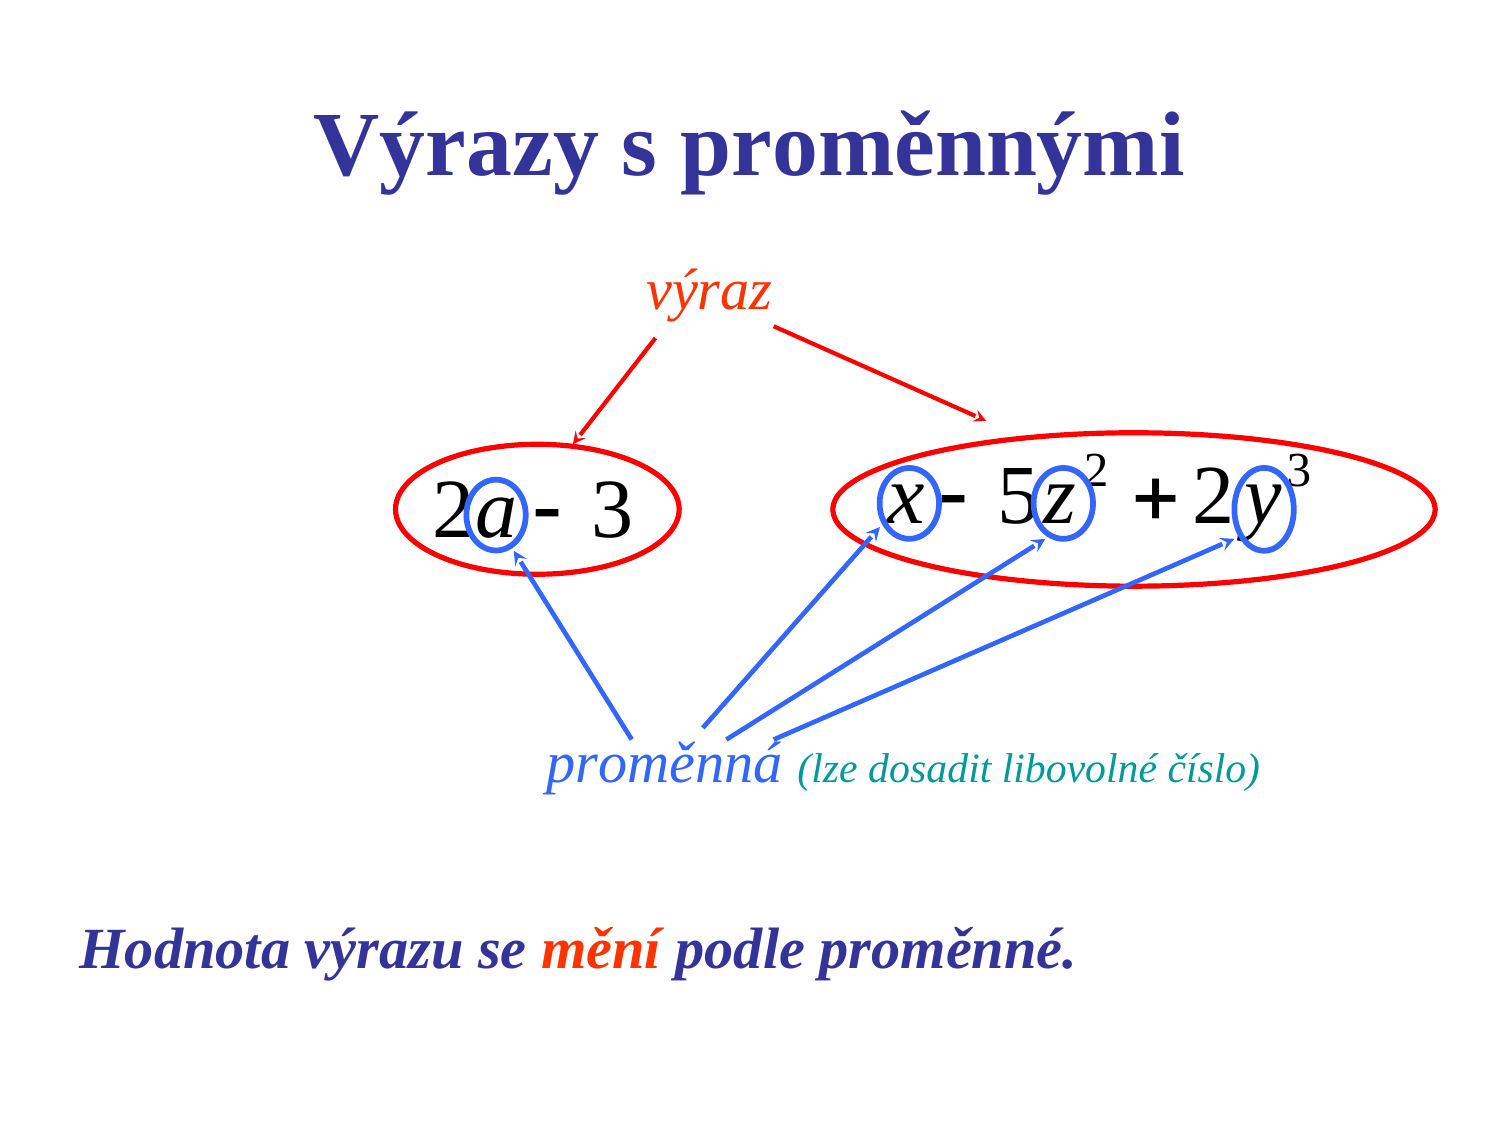

# Výrazy s proměnnými
výraz
proměnná (lze dosadit libovolné číslo)
Hodnota výrazu se mění podle proměnné.